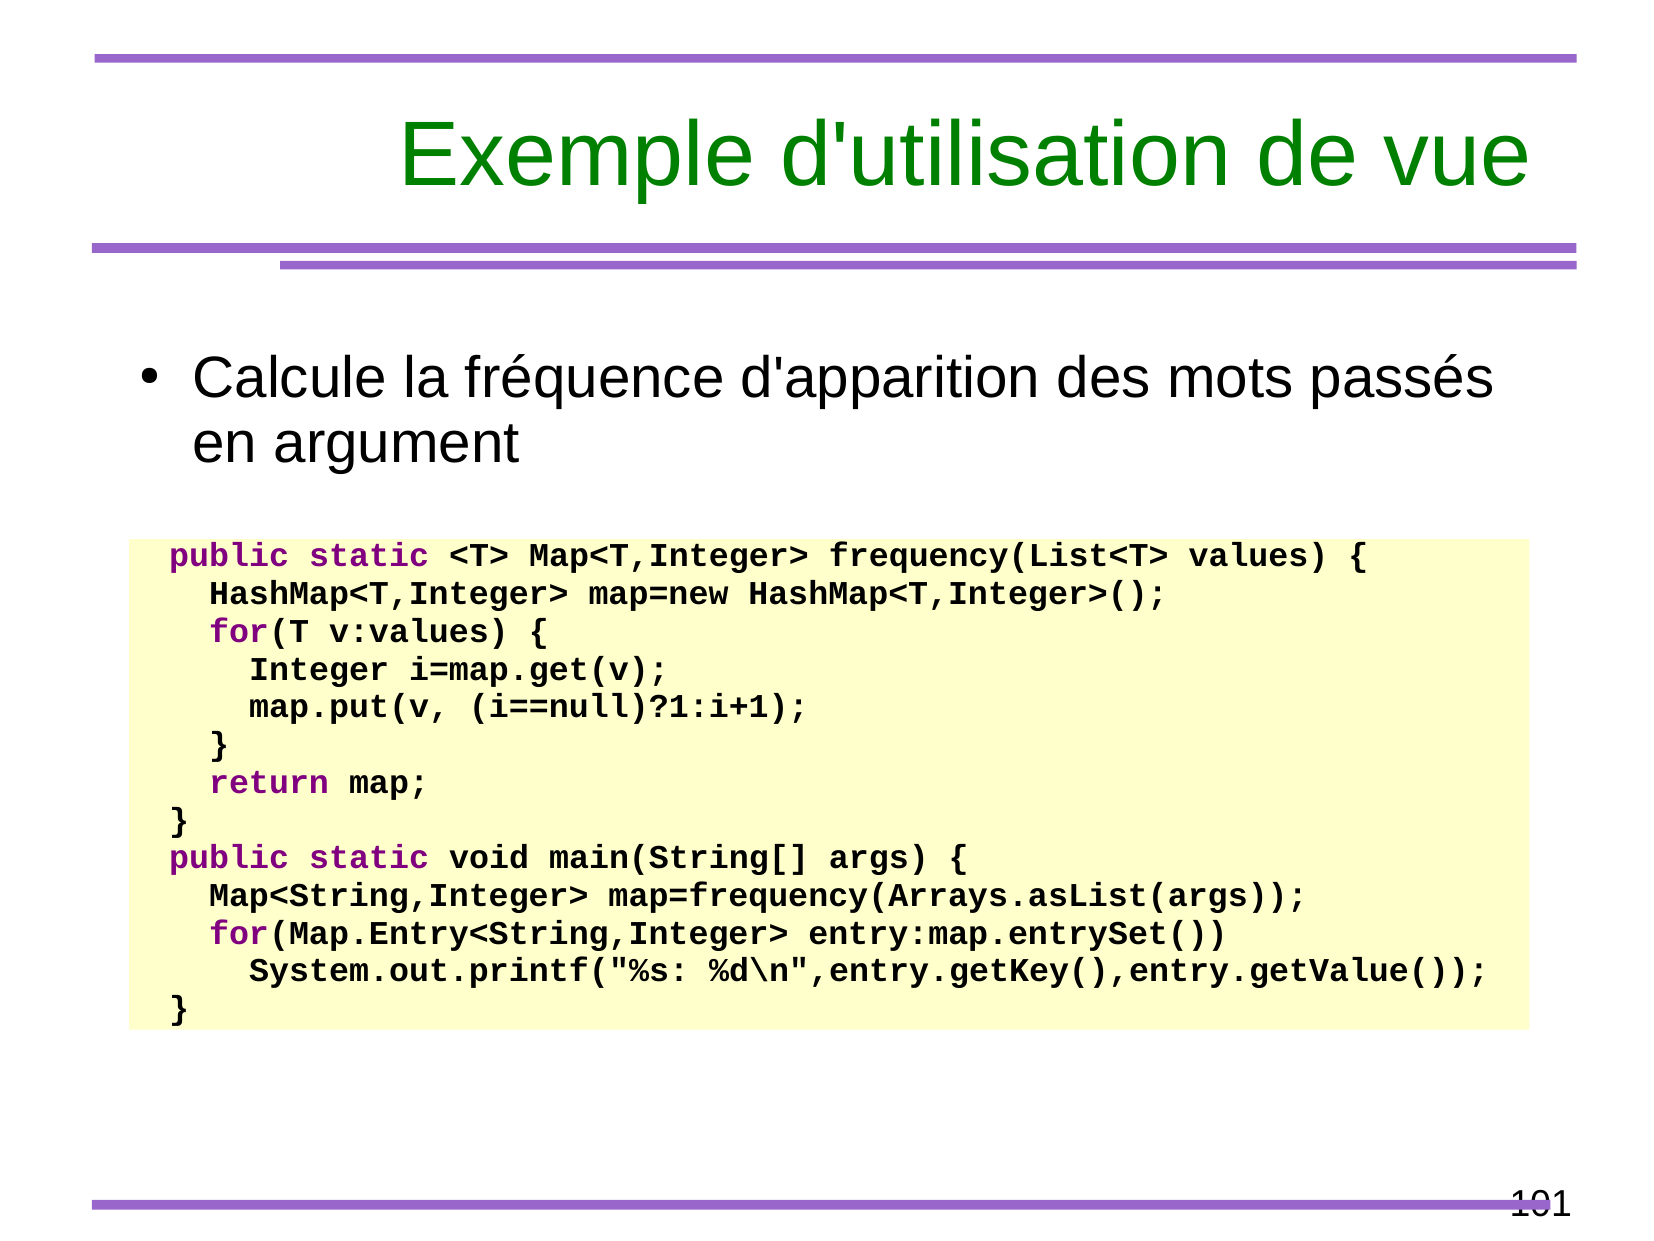

# Exemple d'utilisation de vue
Calcule la fréquence d'apparition des mots passés en argument
 public static <T> Map<T,Integer> frequency(List<T> values) {
 HashMap<T,Integer> map=new HashMap<T,Integer>();
 for(T v:values) {
 Integer i=map.get(v);
 map.put(v, (i==null)?1:i+1);
 }
 return map;
 }
 public static void main(String[] args) {
 Map<String,Integer> map=frequency(Arrays.asList(args));
 for(Map.Entry<String,Integer> entry:map.entrySet())
 System.out.printf("%s: %d\n",entry.getKey(),entry.getValue());
 }